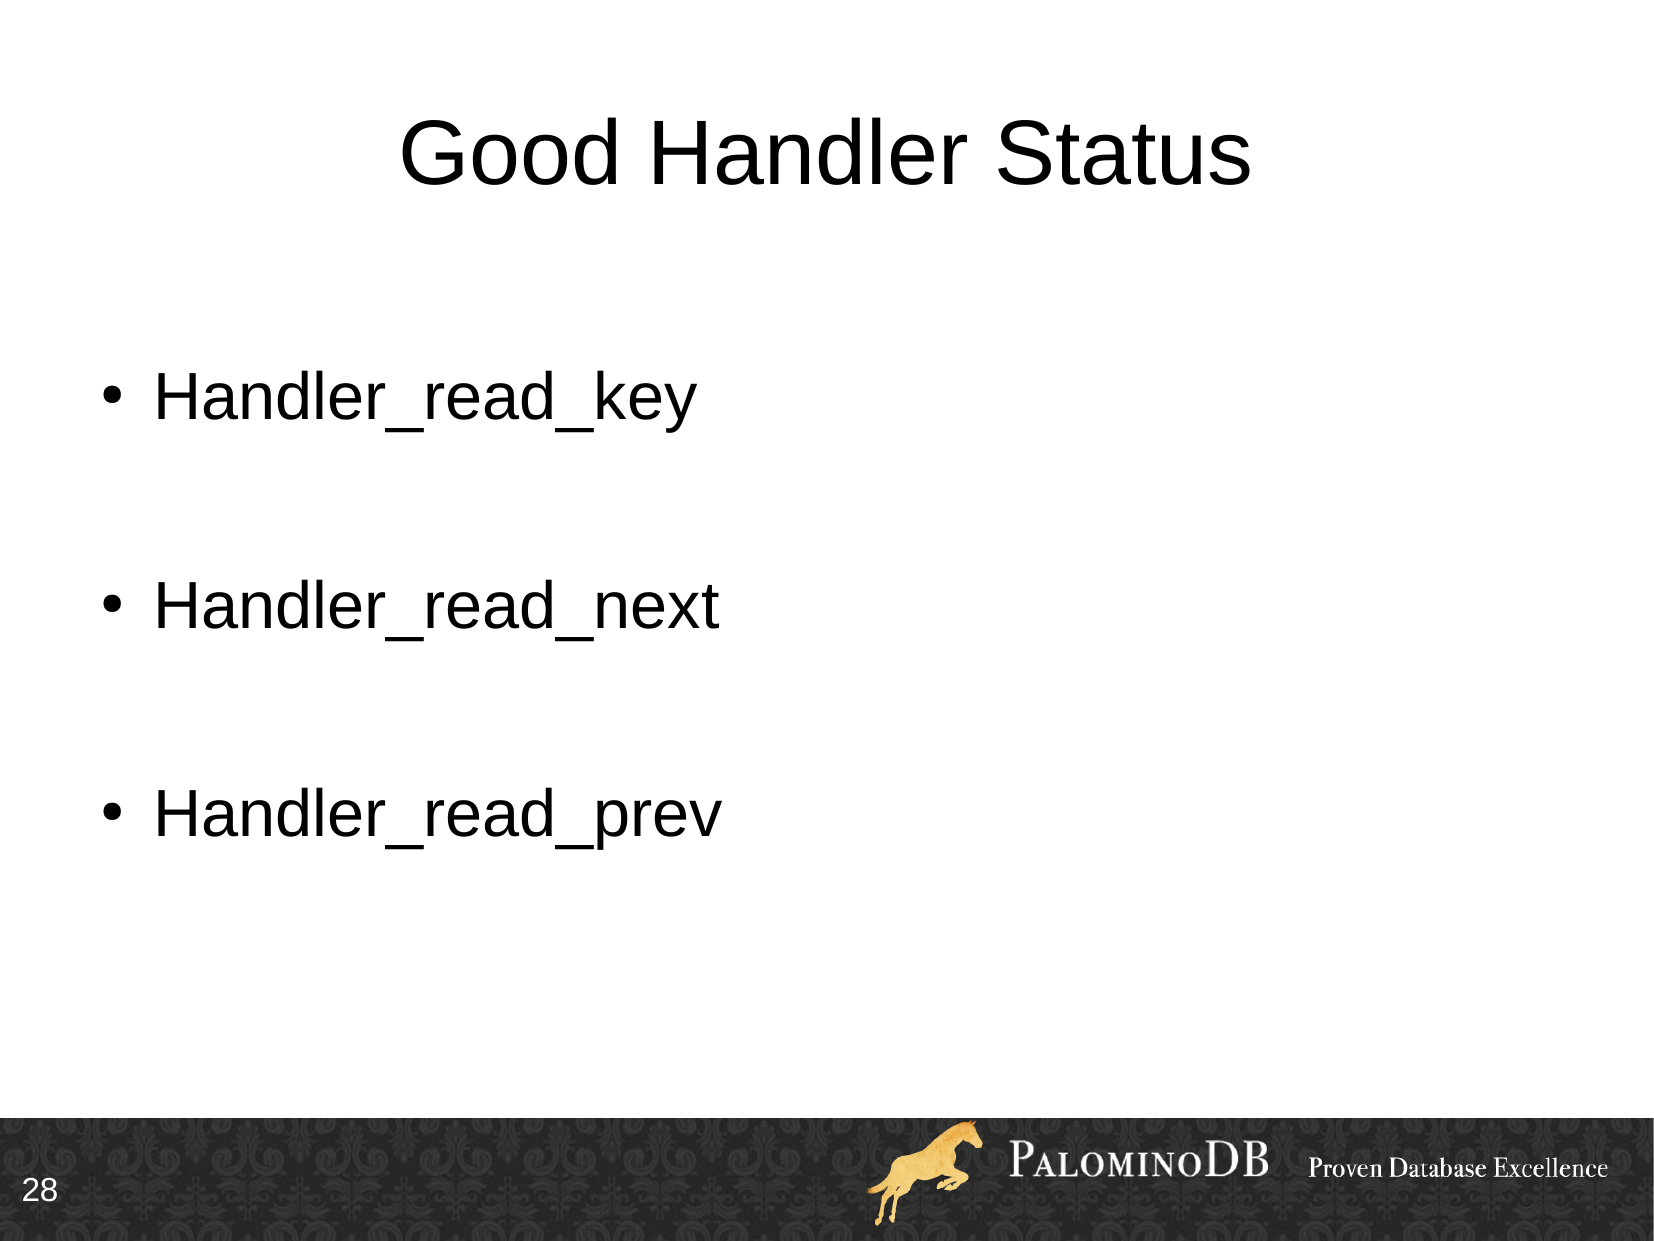

# Good Handler Status
Handler_read_key
Handler_read_next
Handler_read_prev